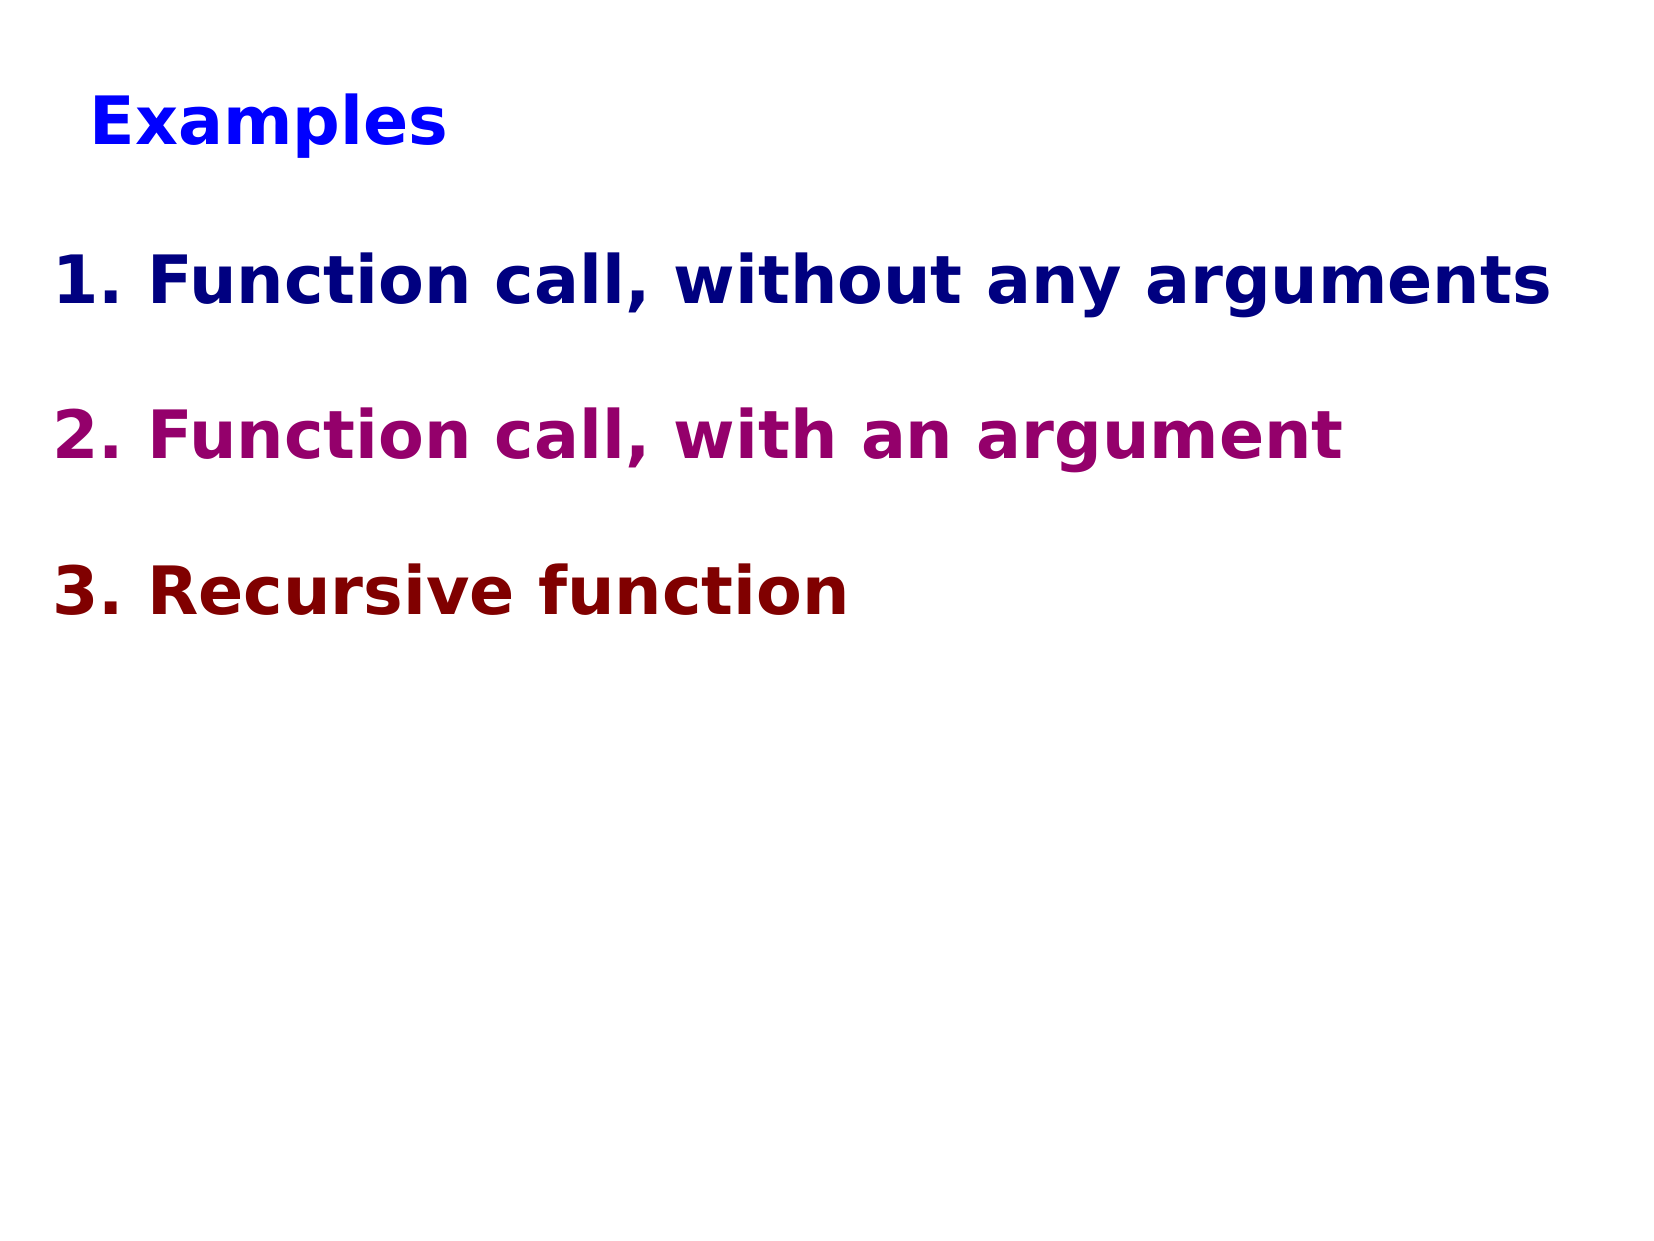

Examples
1. Function call, without any arguments
2. Function call, with an argument
3. Recursive function